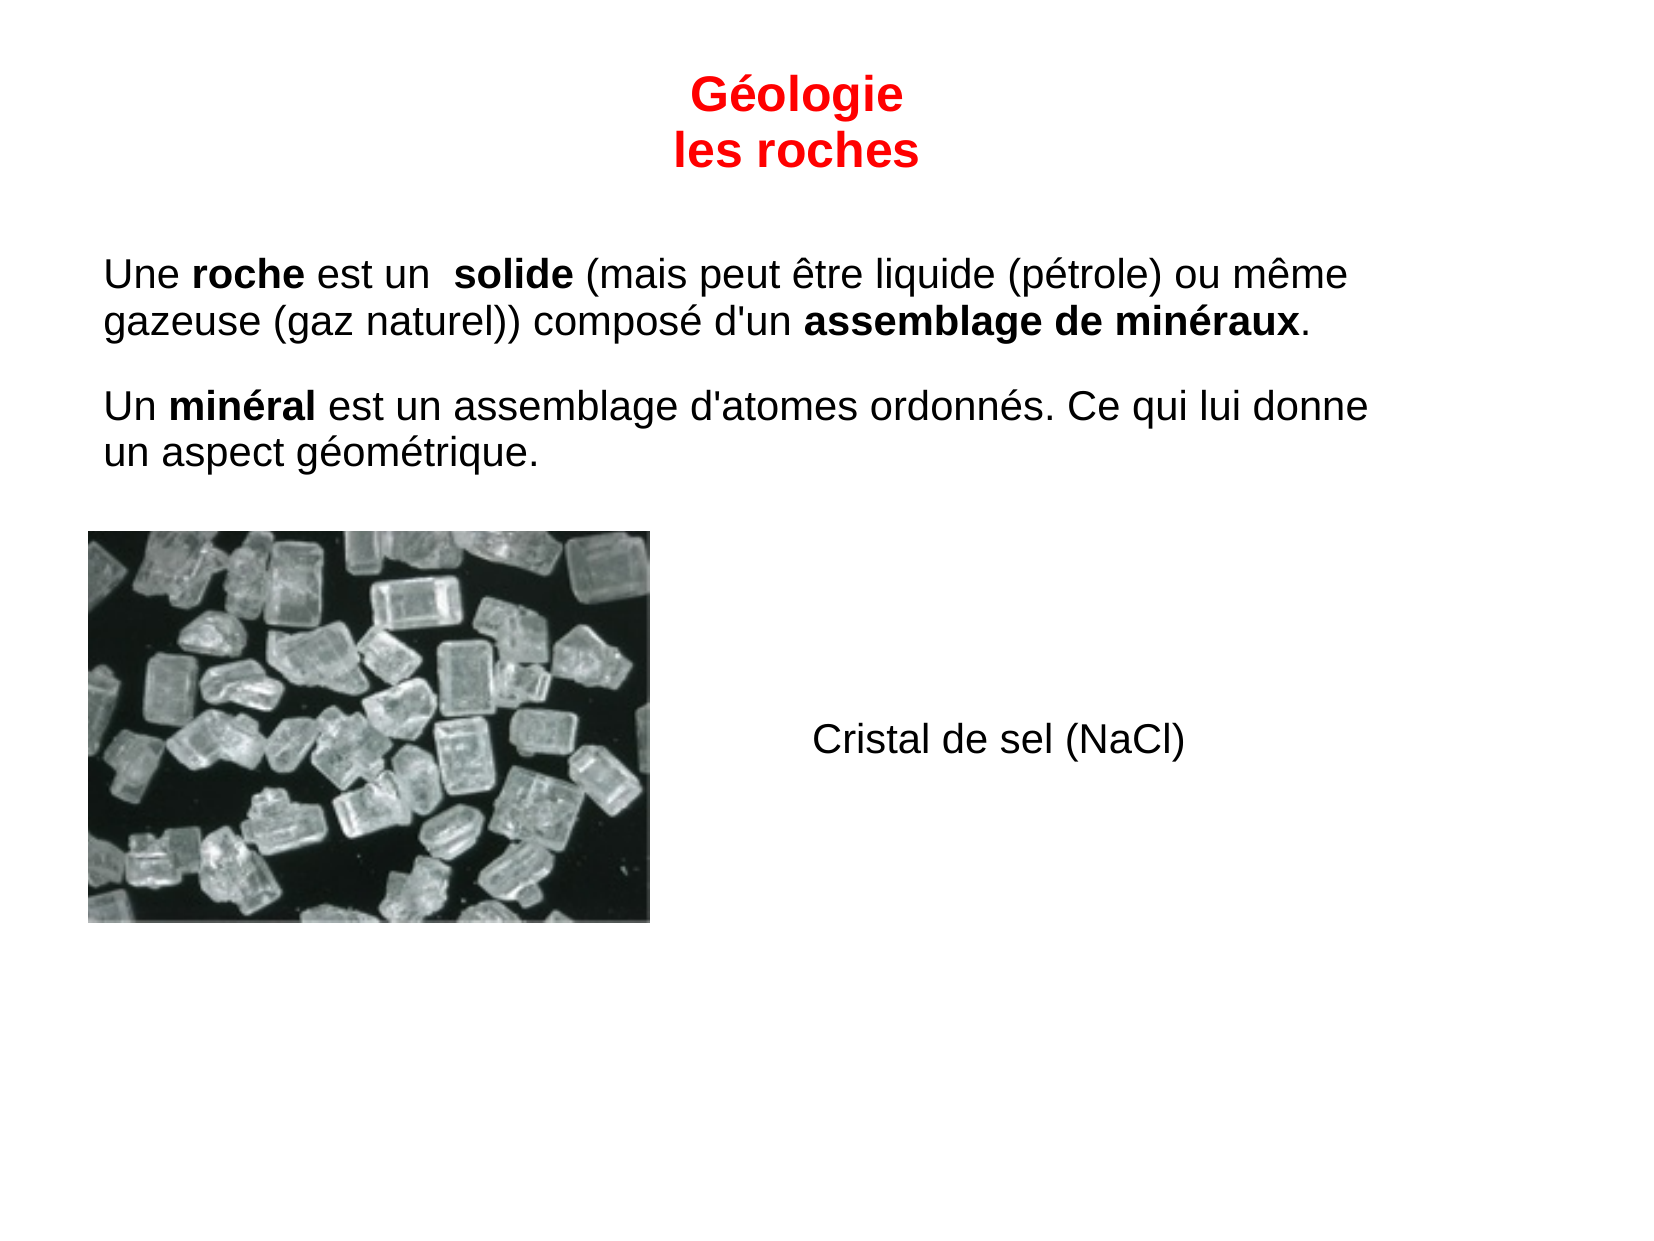

Géologie
les roches
Une roche est un solide (mais peut être liquide (pétrole) ou même gazeuse (gaz naturel)) composé d'un assemblage de minéraux.
Un minéral est un assemblage d'atomes ordonnés. Ce qui lui donne un aspect géométrique.
Cristal de sel (NaCl)